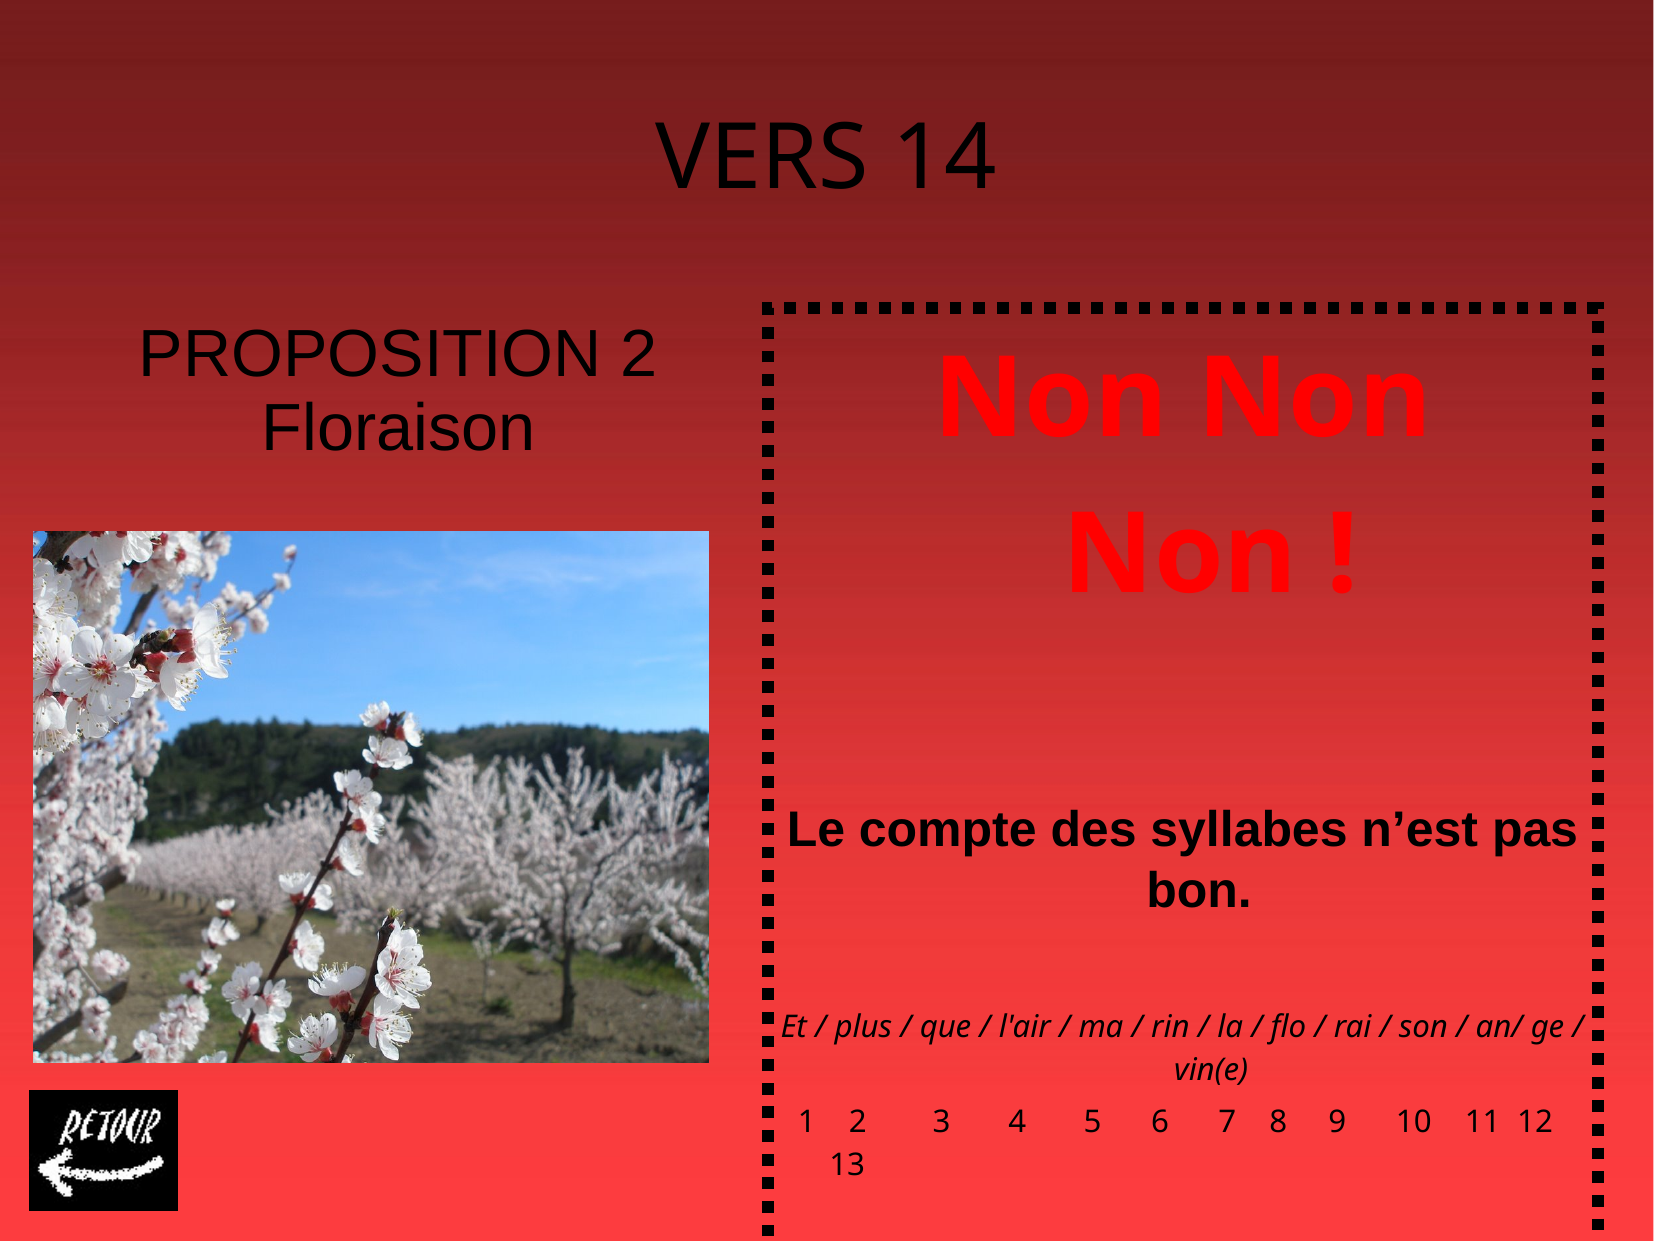

# VERS 14
PROPOSITION 2
Floraison
Non Non Non !
Le compte des syllabes n’est pas bon.
Et / plus / que / l'air / ma / rin / la / flo / rai / son / an/ ge / vin(e)
 1 2 3 4 5 6 7 8 9 10 11 12 13